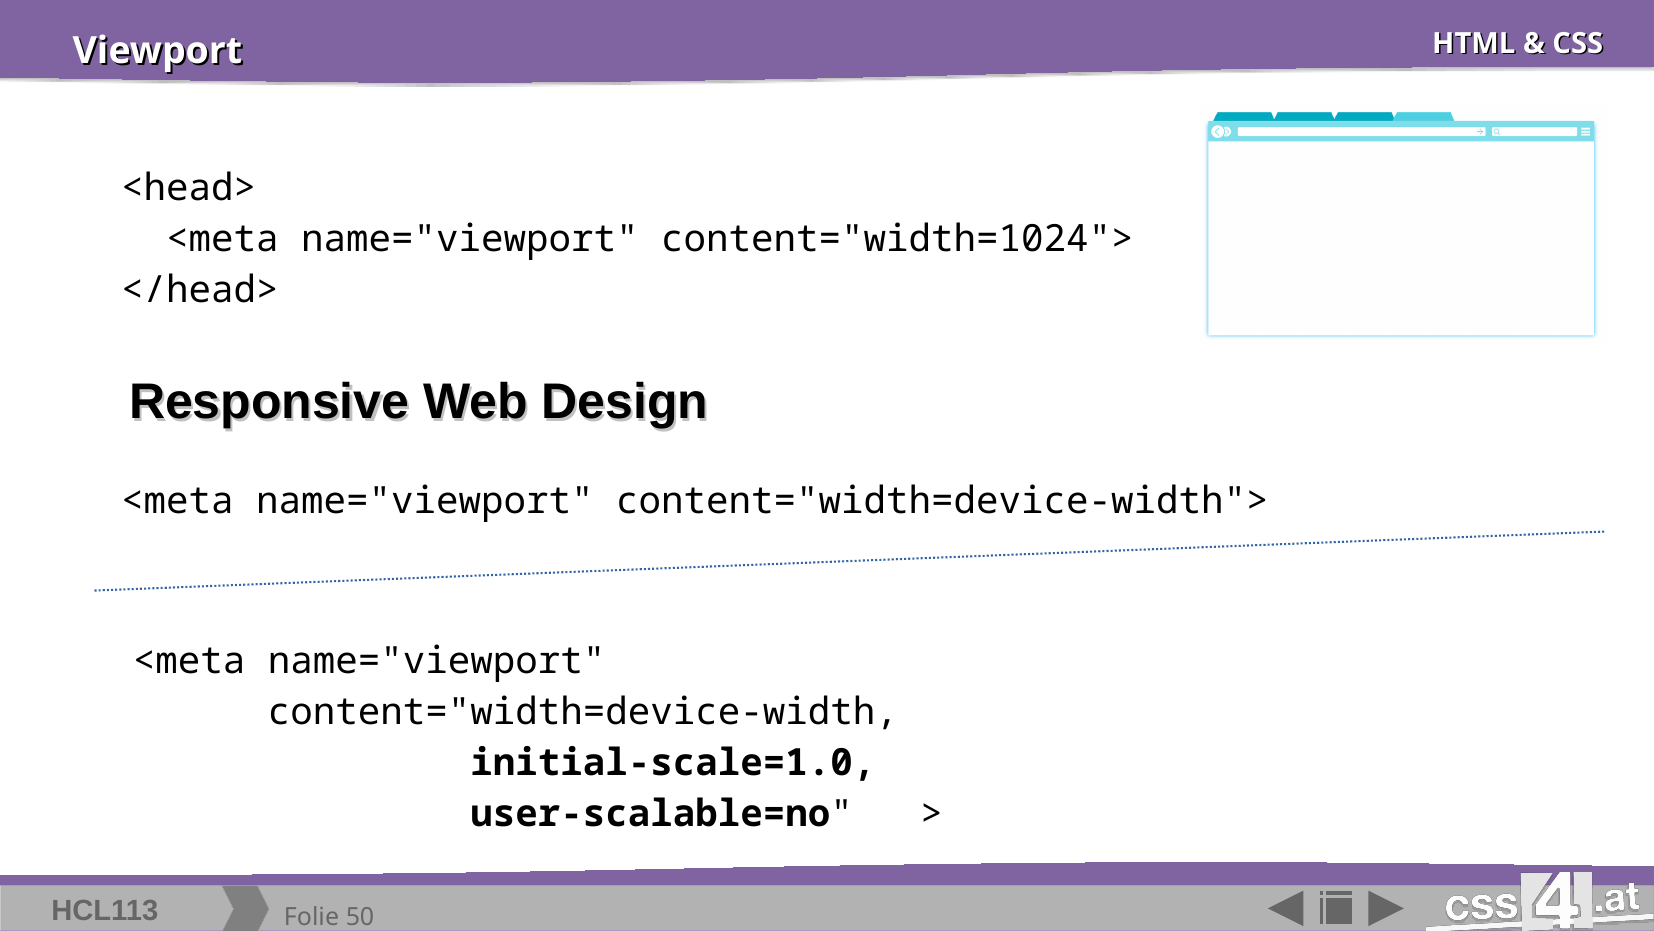

HTML & CSS
Viewport
<head>
 <meta name="viewport" content="width=1024">
</head>
Responsive Web Design
<meta name="viewport" content="width=device-width">
<meta name="viewport"
 content="width=device-width,
 initial-scale=1.0,
 user-scalable=no" >
HCL113
Folie